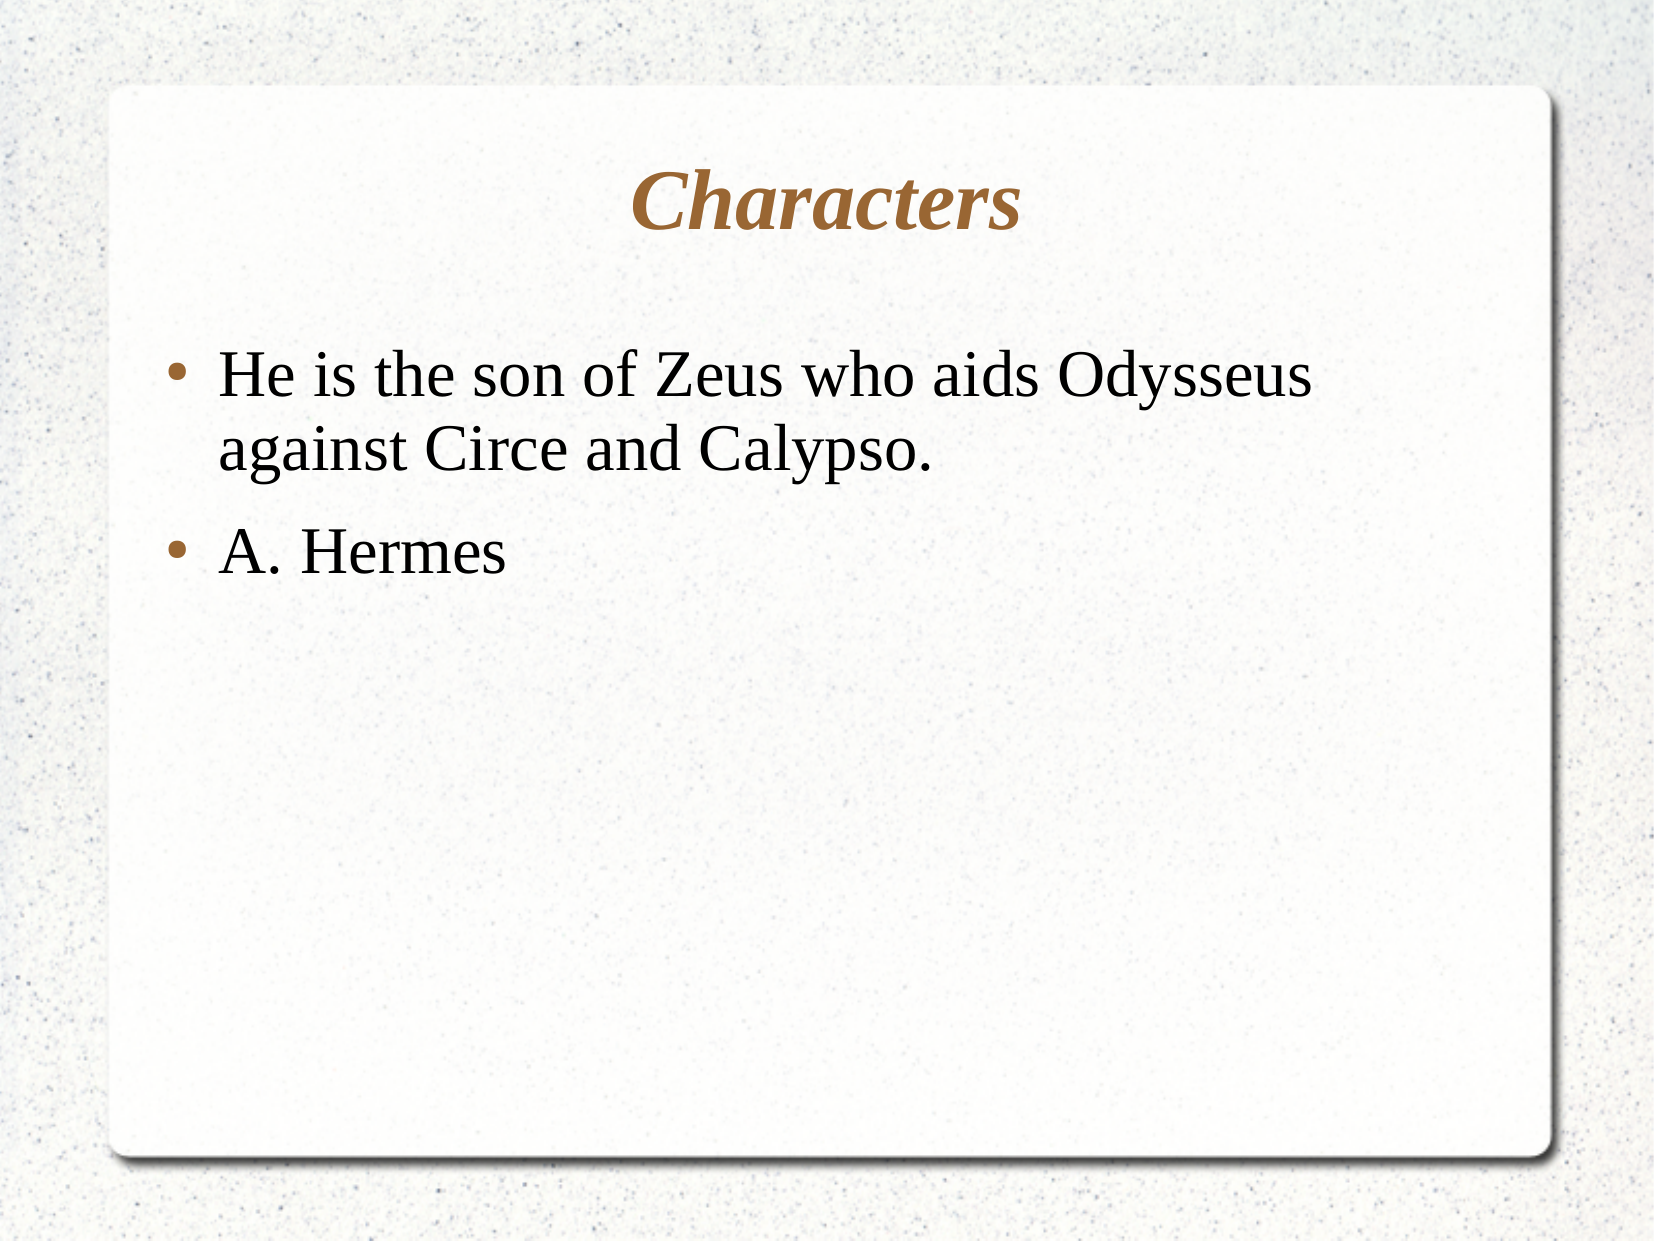

# Characters
He is the son of Zeus who aids Odysseus against Circe and Calypso.
A. Hermes